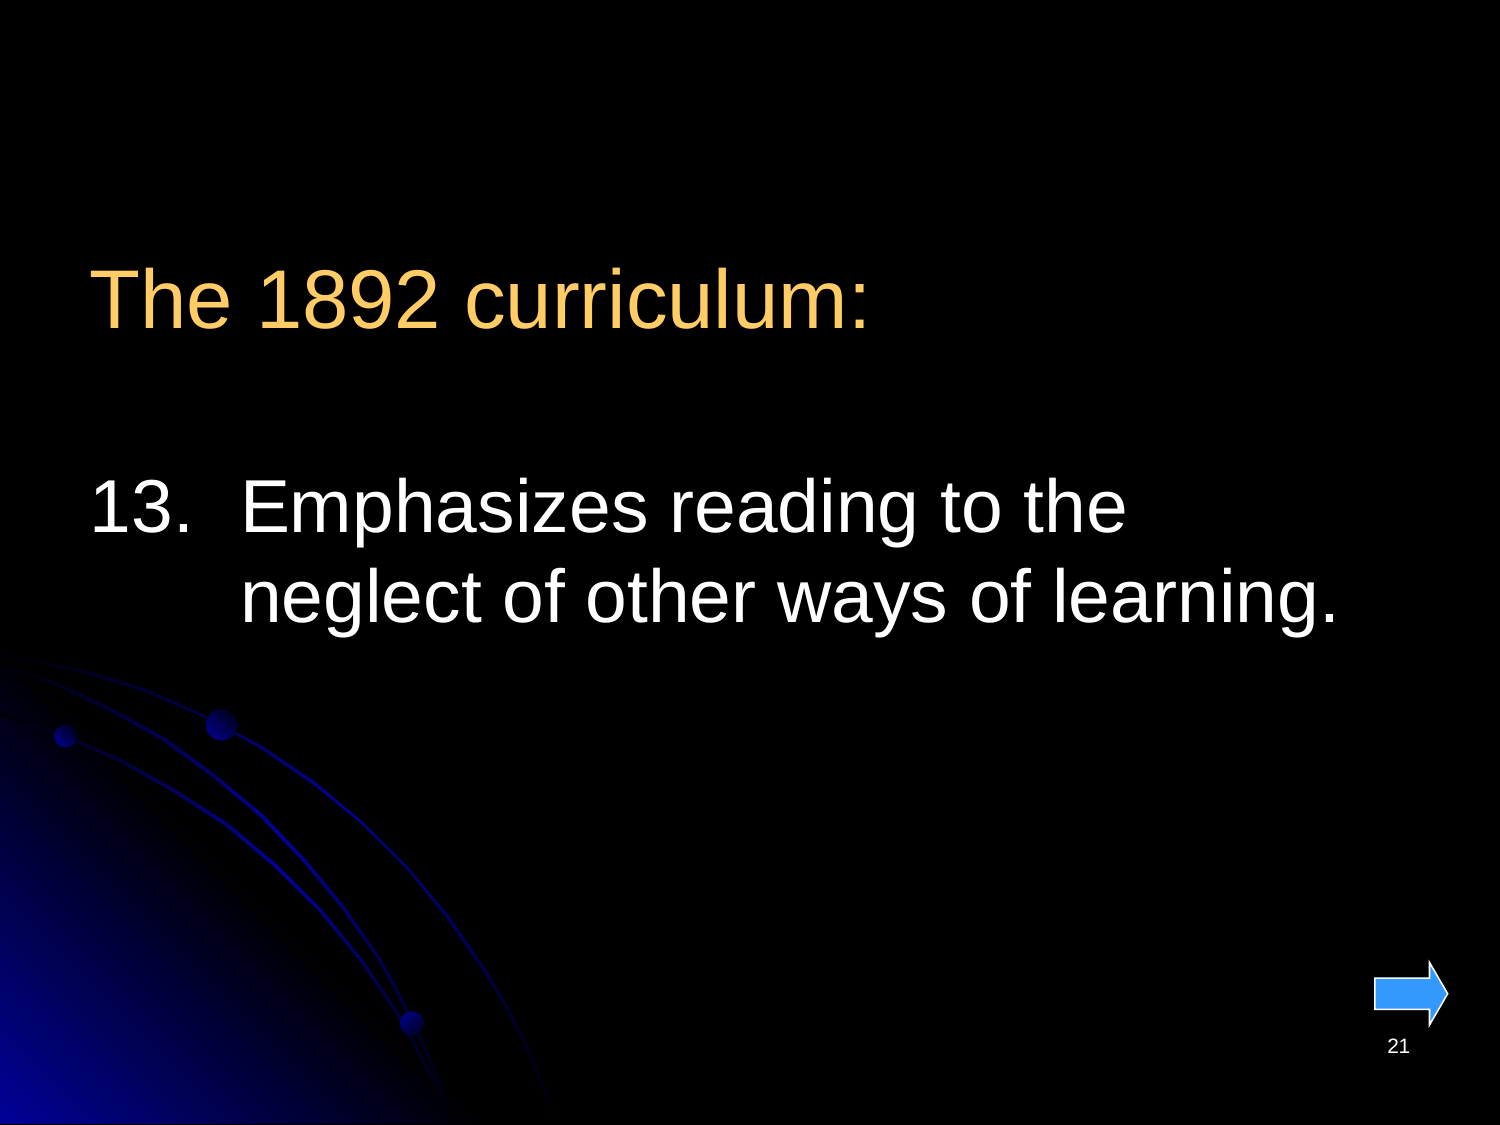

The 1892 curriculum:
13.	Emphasizes reading to the neglect of other ways of learning.
21